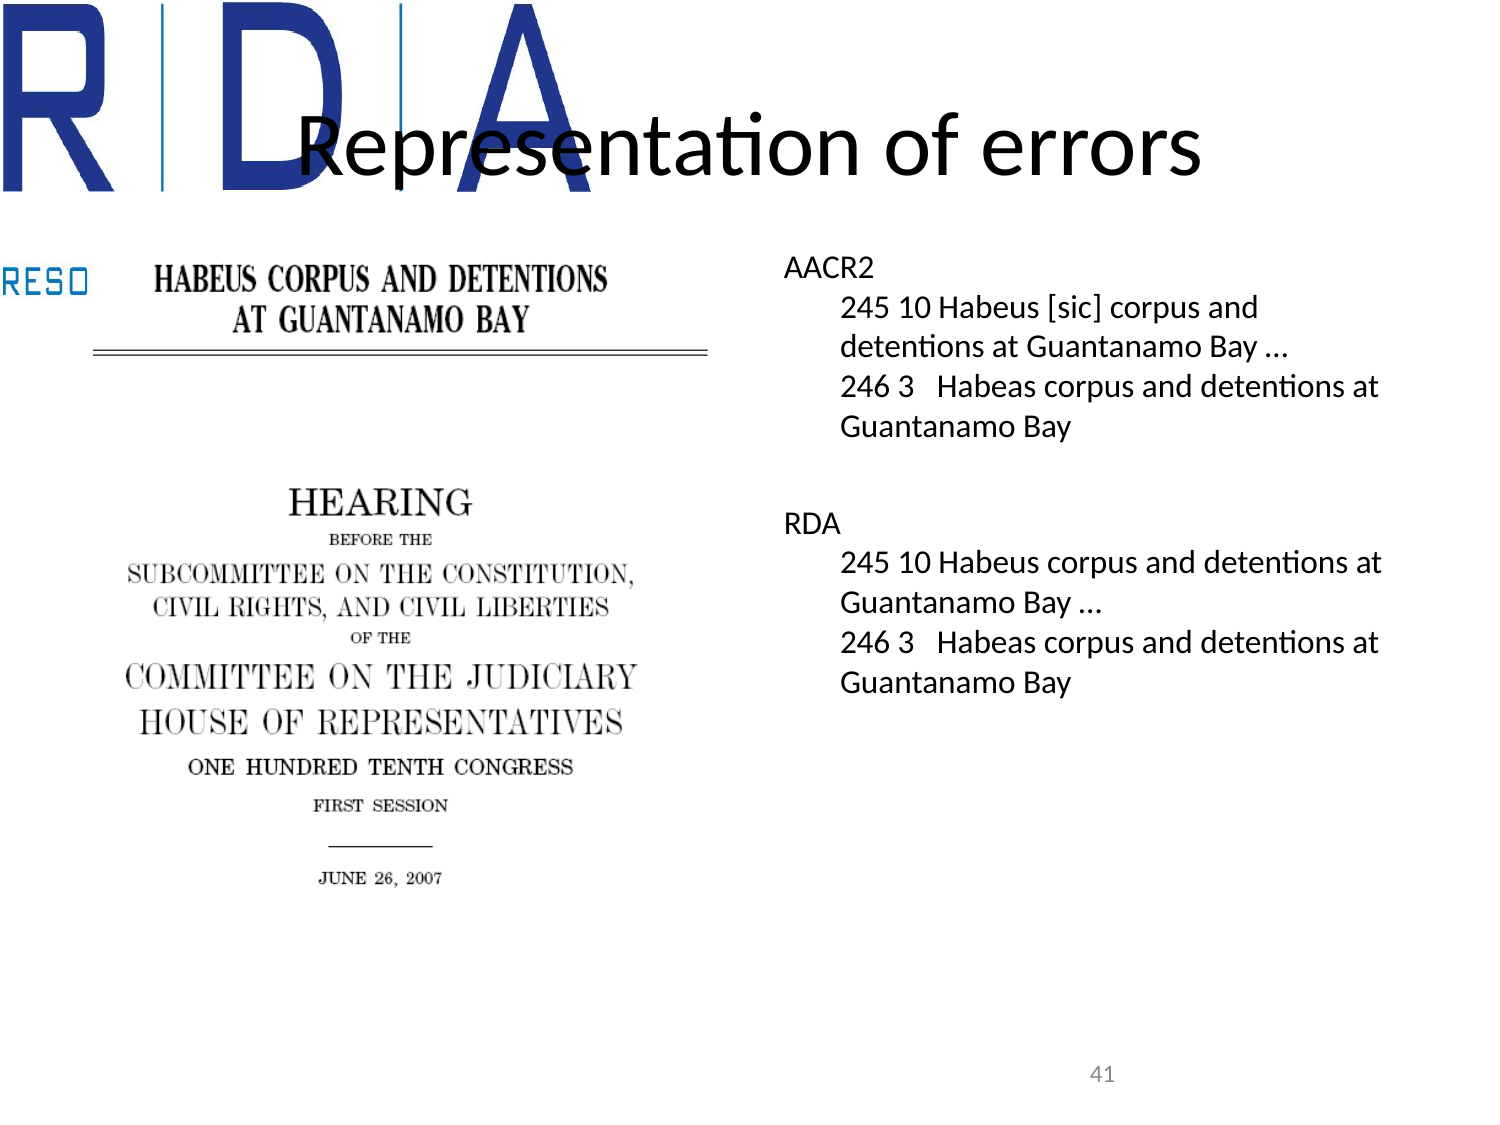

# Representation of errors
AACR2
245 10 Habeus [sic] corpus and detentions at Guantanamo Bay …
246 3 Habeas corpus and detentions at Guantanamo Bay
RDA
245 10 Habeus corpus and detentions at Guantanamo Bay …
246 3 Habeas corpus and detentions at Guantanamo Bay
41